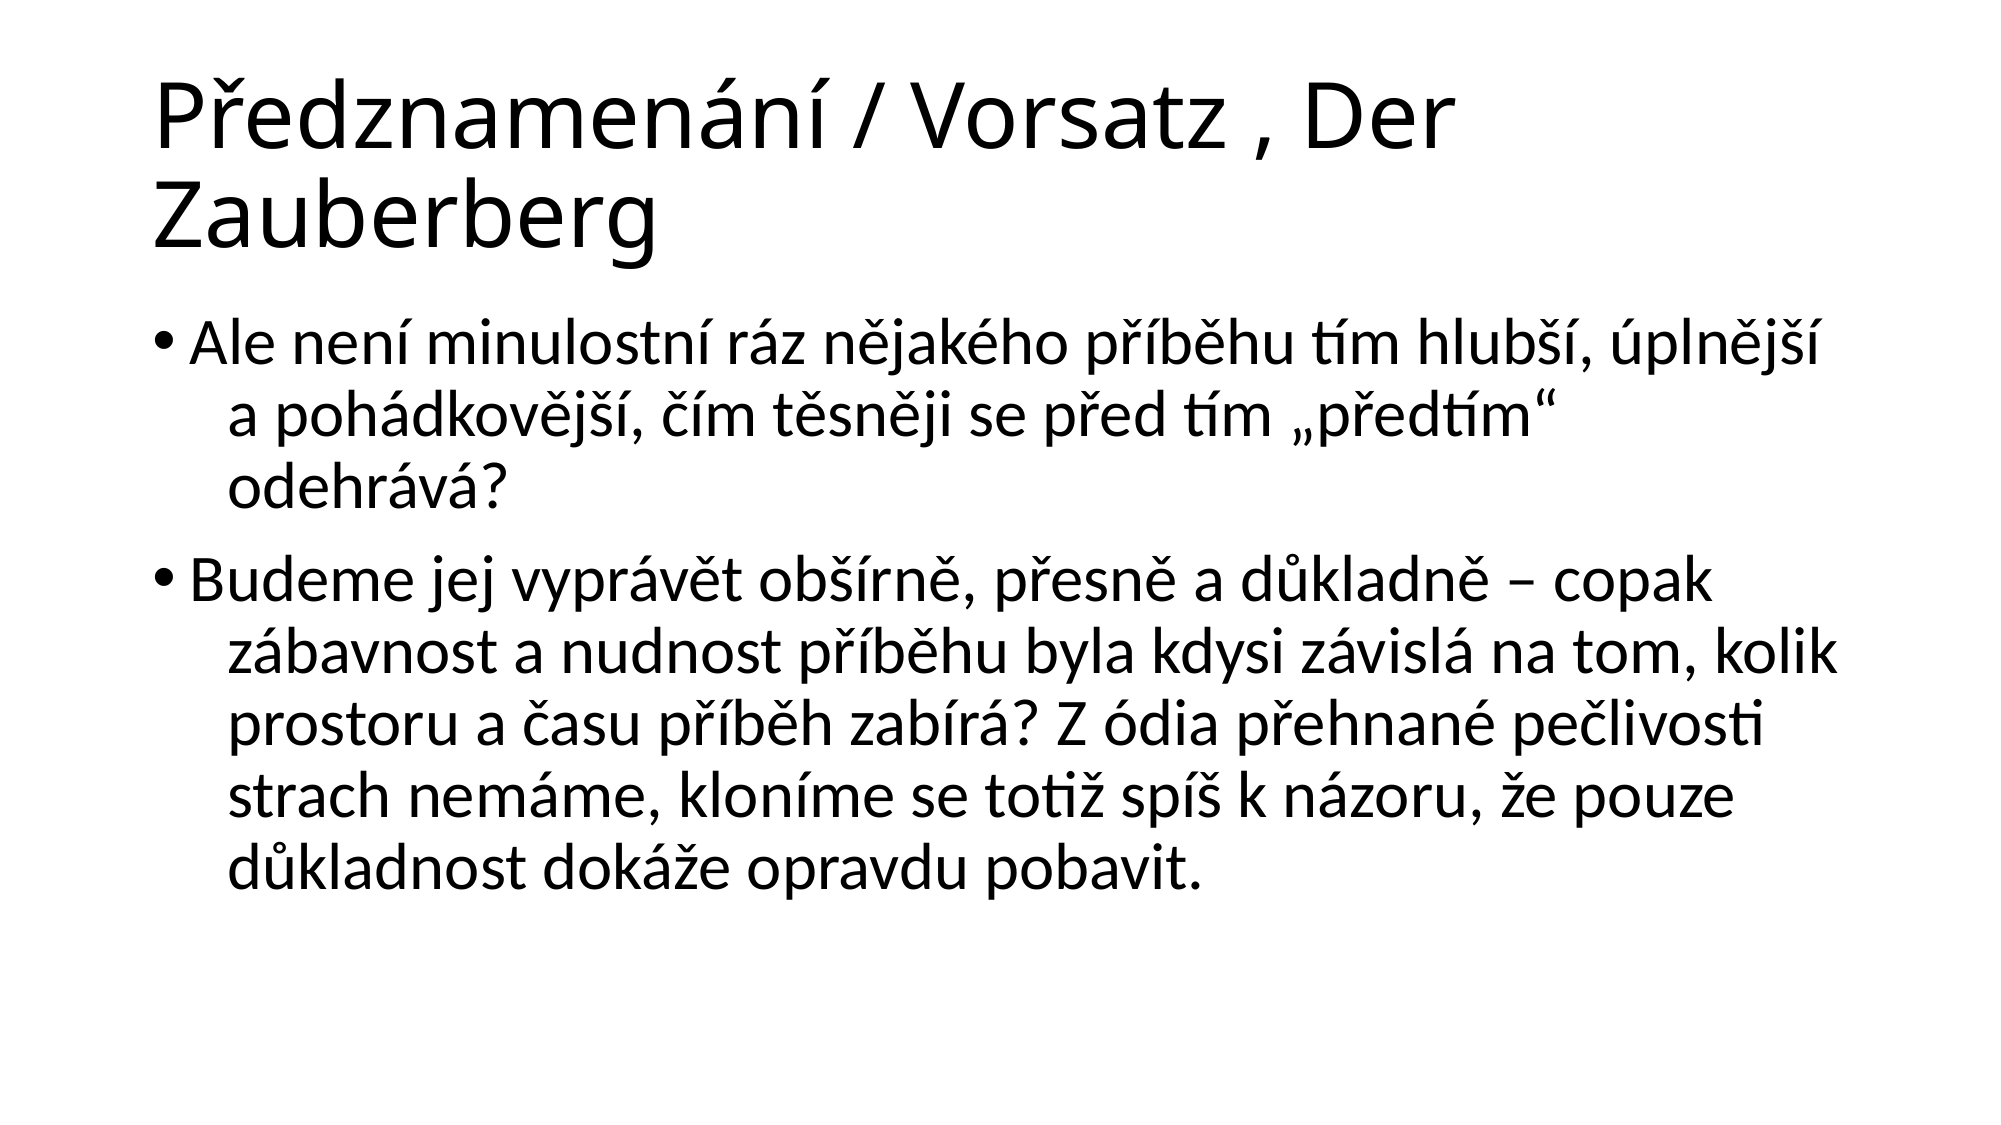

# Předznamenání / Vorsatz , Der Zauberberg
Ale není minulostní ráz nějakého příběhu tím hlubší, úplnější a pohádkovější, čím těsněji se před tím „předtím“ odehrává?
Budeme jej vyprávět obšírně, přesně a důkladně – copak zábavnost a nudnost příběhu byla kdysi závislá na tom, kolik prostoru a času příběh zabírá? Z ódia přehnané pečlivosti strach nemáme, kloníme se totiž spíš k názoru, že pouze důkladnost dokáže opravdu pobavit.